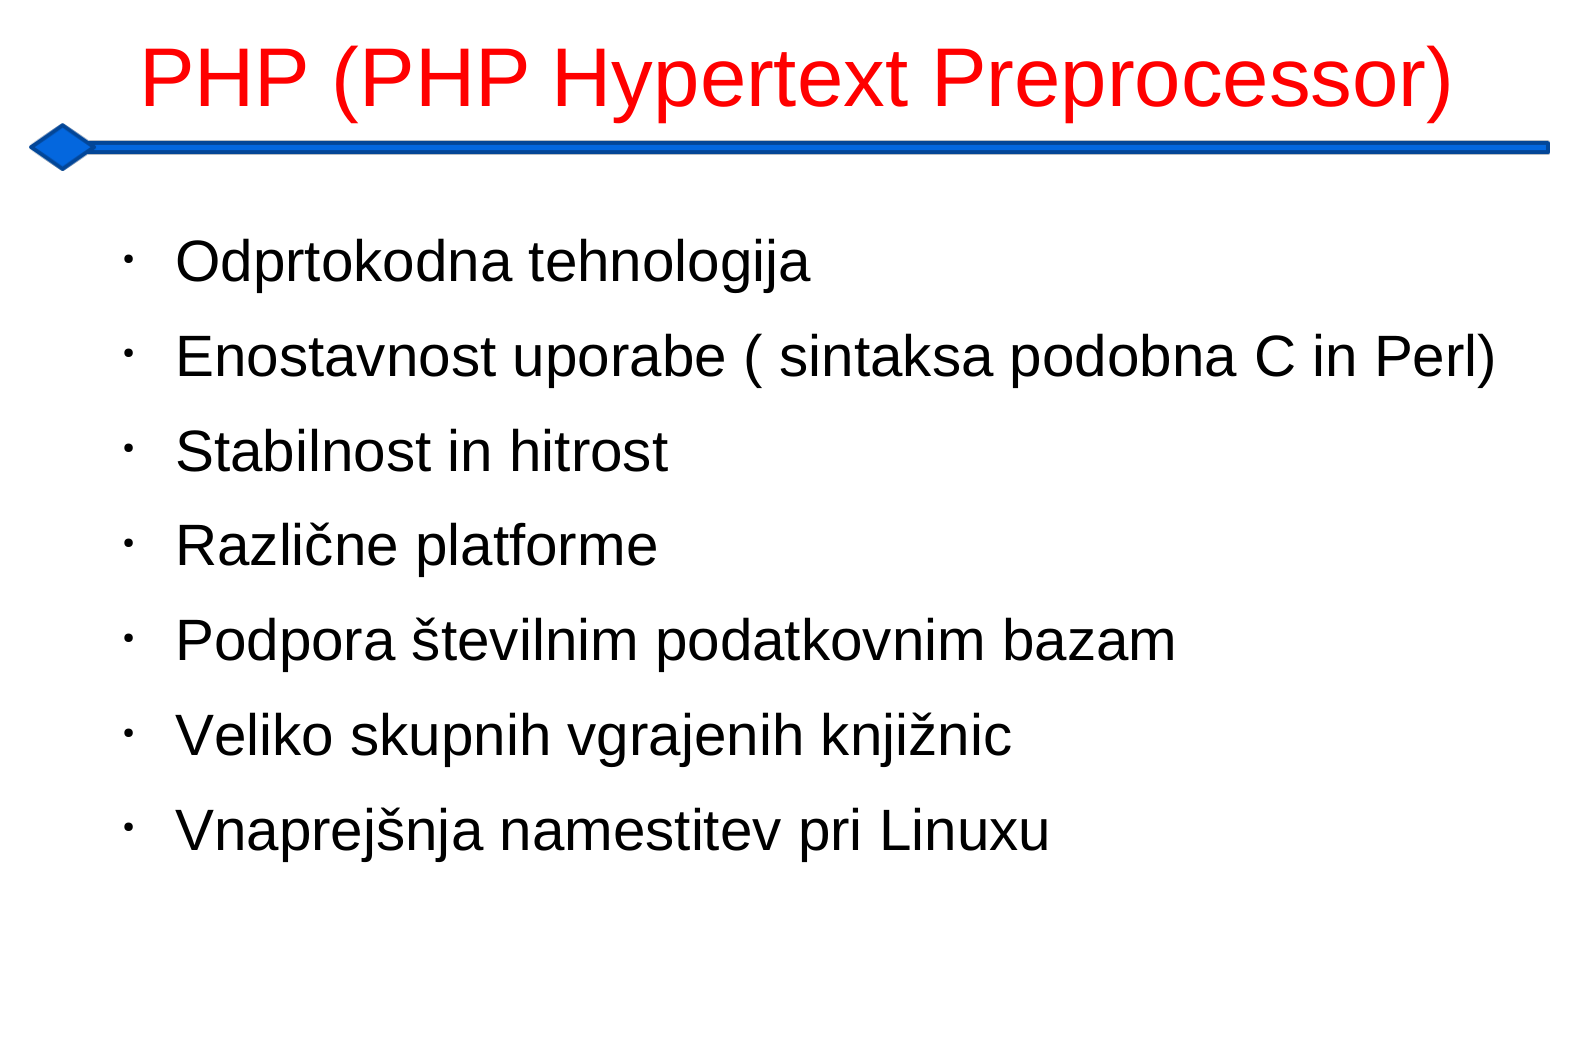

# PHP (PHP Hypertext Preprocessor)
Odprtokodna tehnologija
Enostavnost uporabe ( sintaksa podobna C in Perl)
Stabilnost in hitrost
Različne platforme
Podpora številnim podatkovnim bazam
Veliko skupnih vgrajenih knjižnic
Vnaprejšnja namestitev pri Linuxu